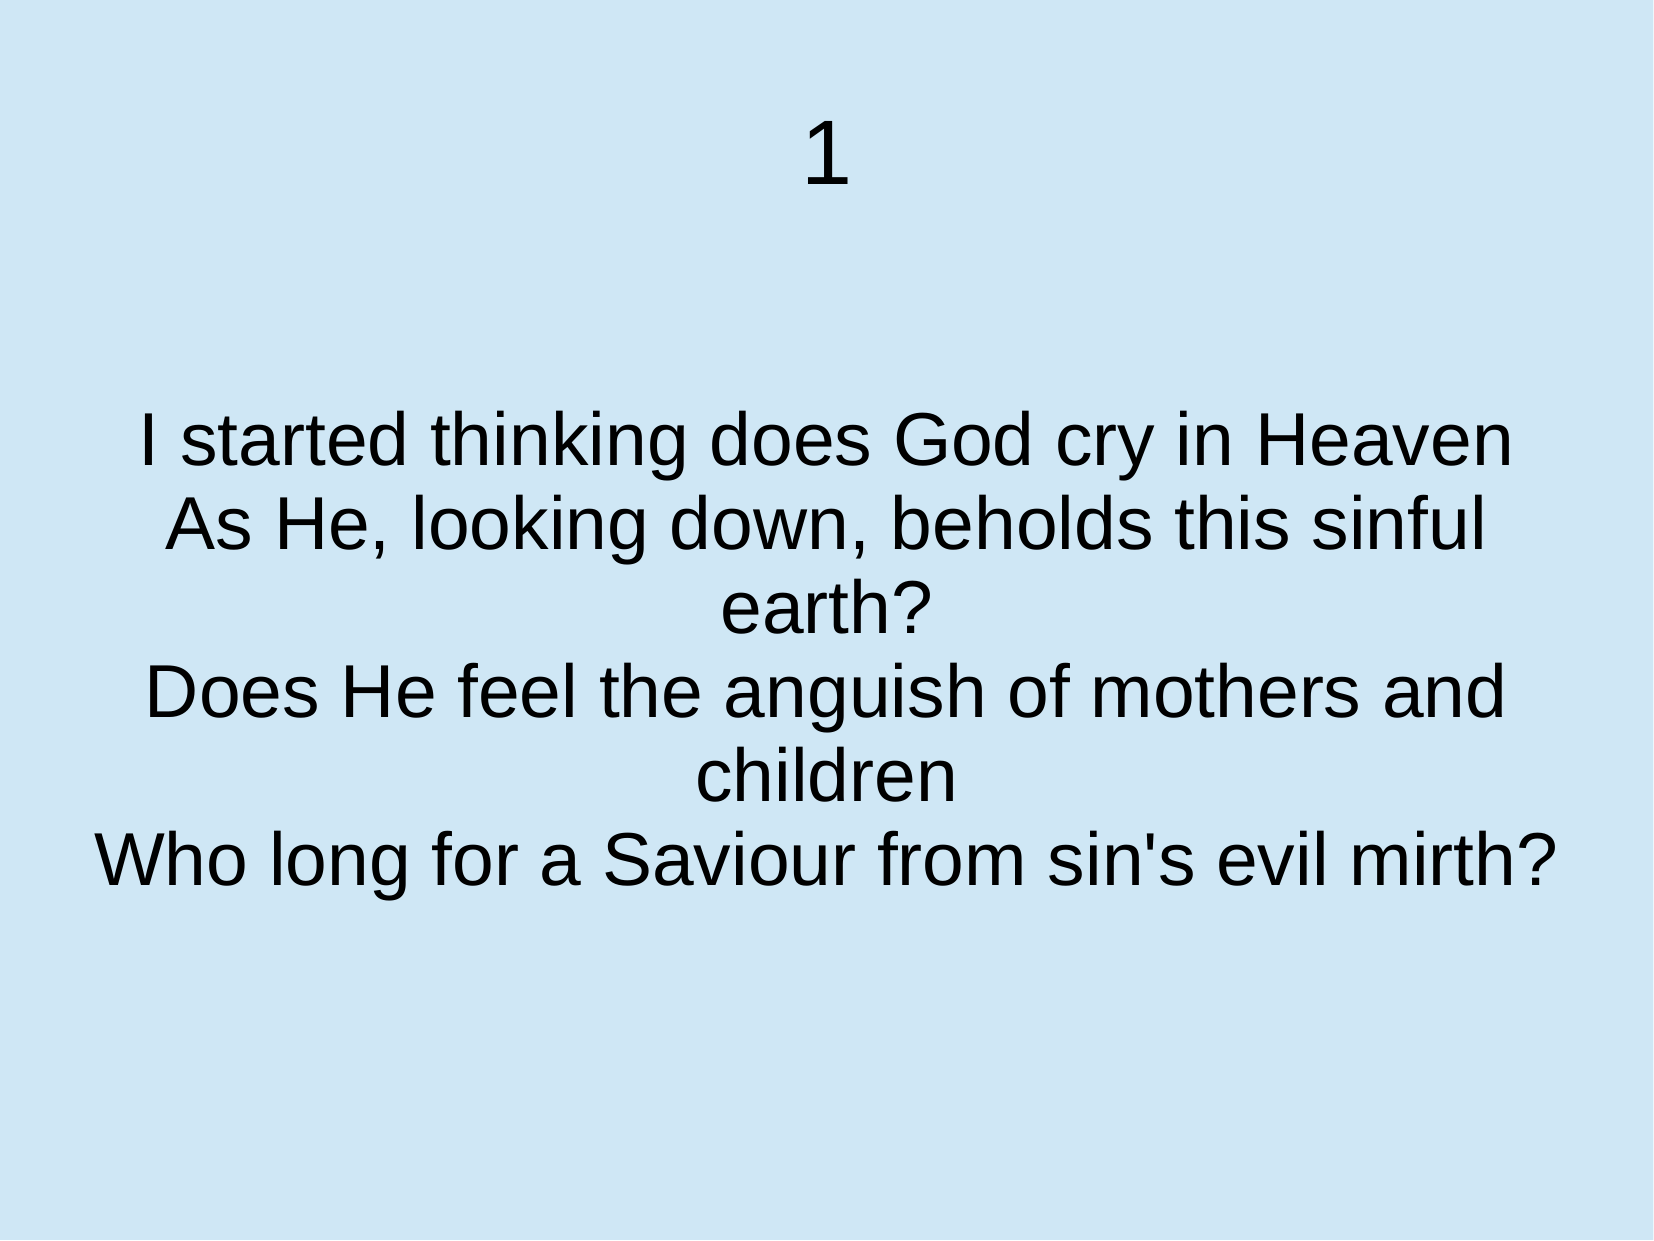

# 1
I started thinking does God cry in Heaven
As He, looking down, beholds this sinful earth?
Does He feel the anguish of mothers and children
Who long for a Saviour from sin's evil mirth?